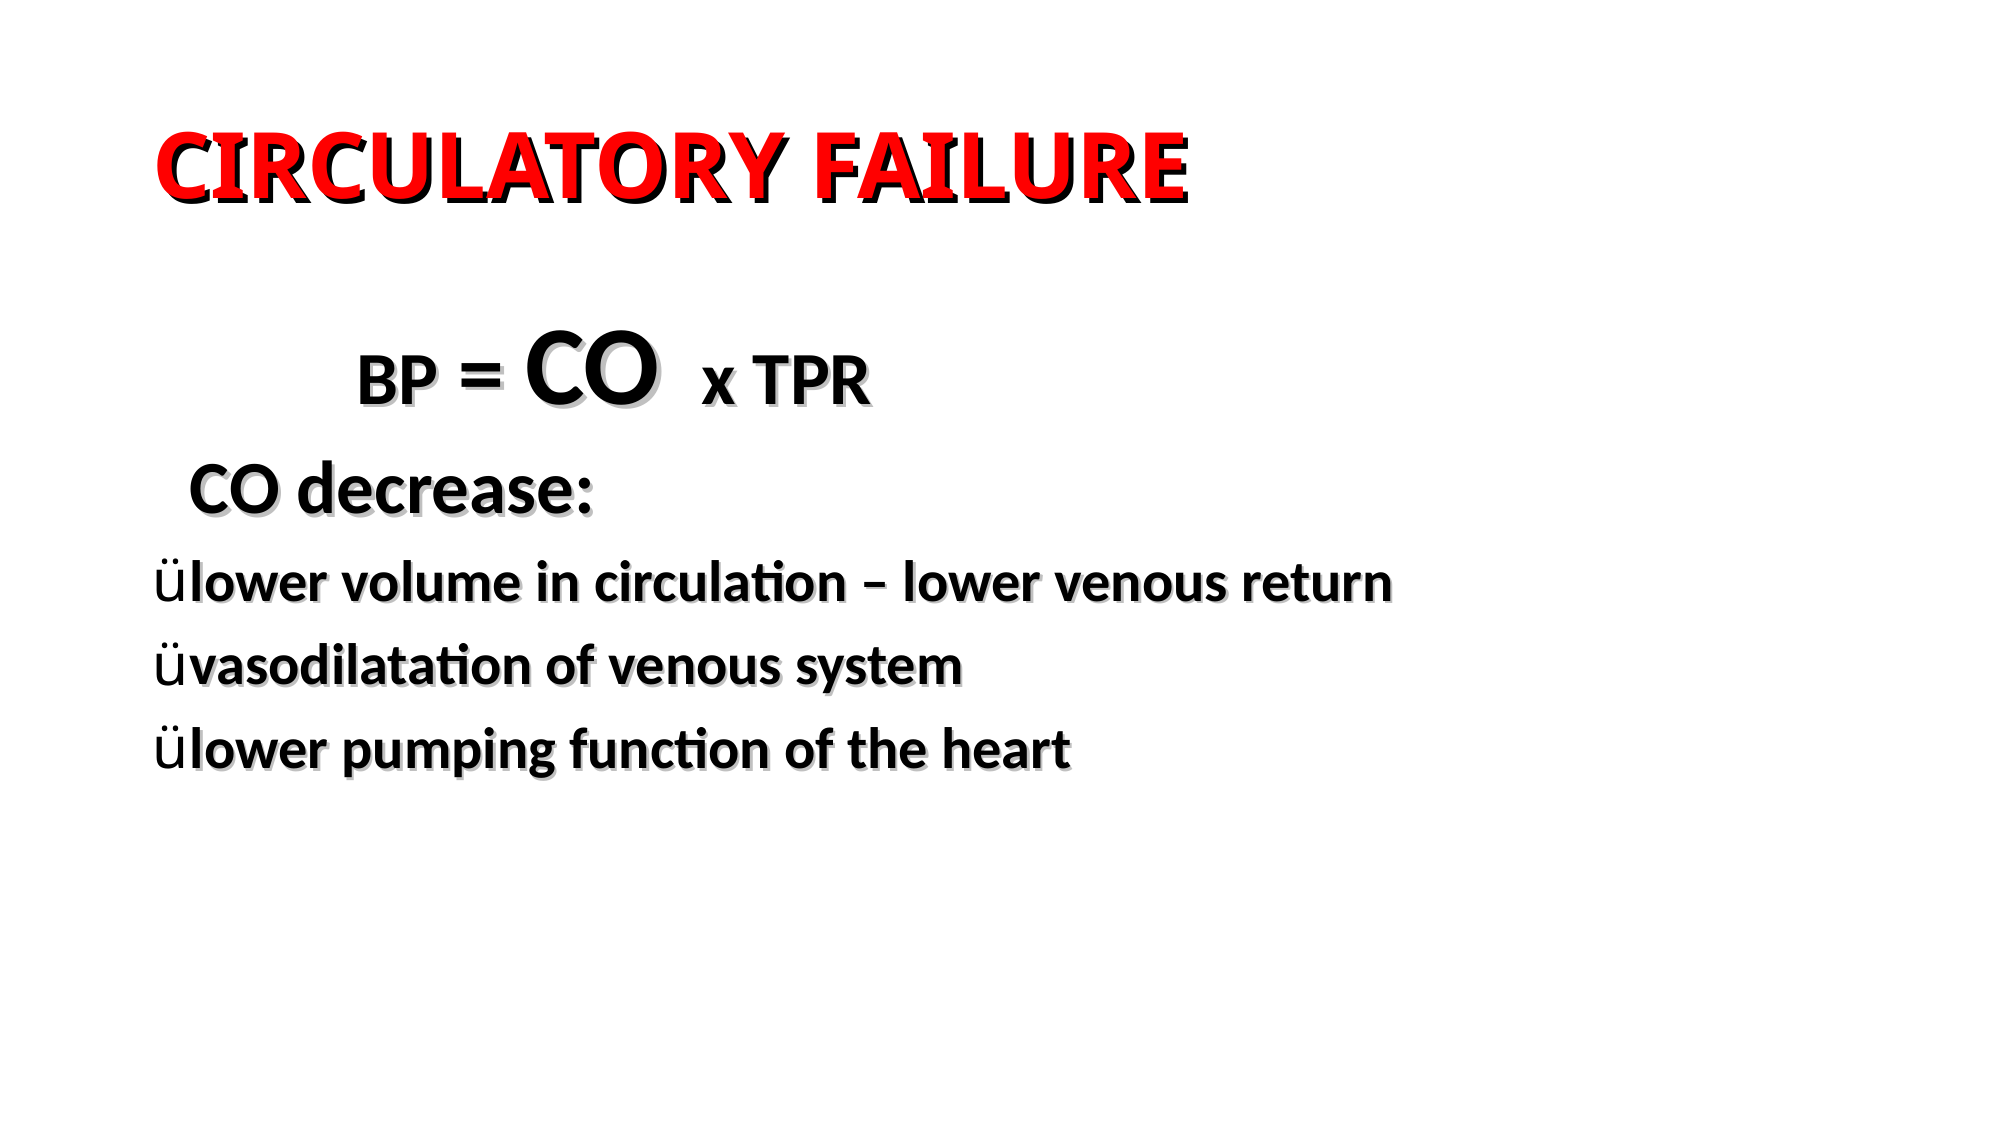

# CIRCULATORY FAILURE
 BP = CO x TPR
CO decrease:
lower volume in circulation – lower venous return
vasodilatation of venous system
lower pumping function of the heart